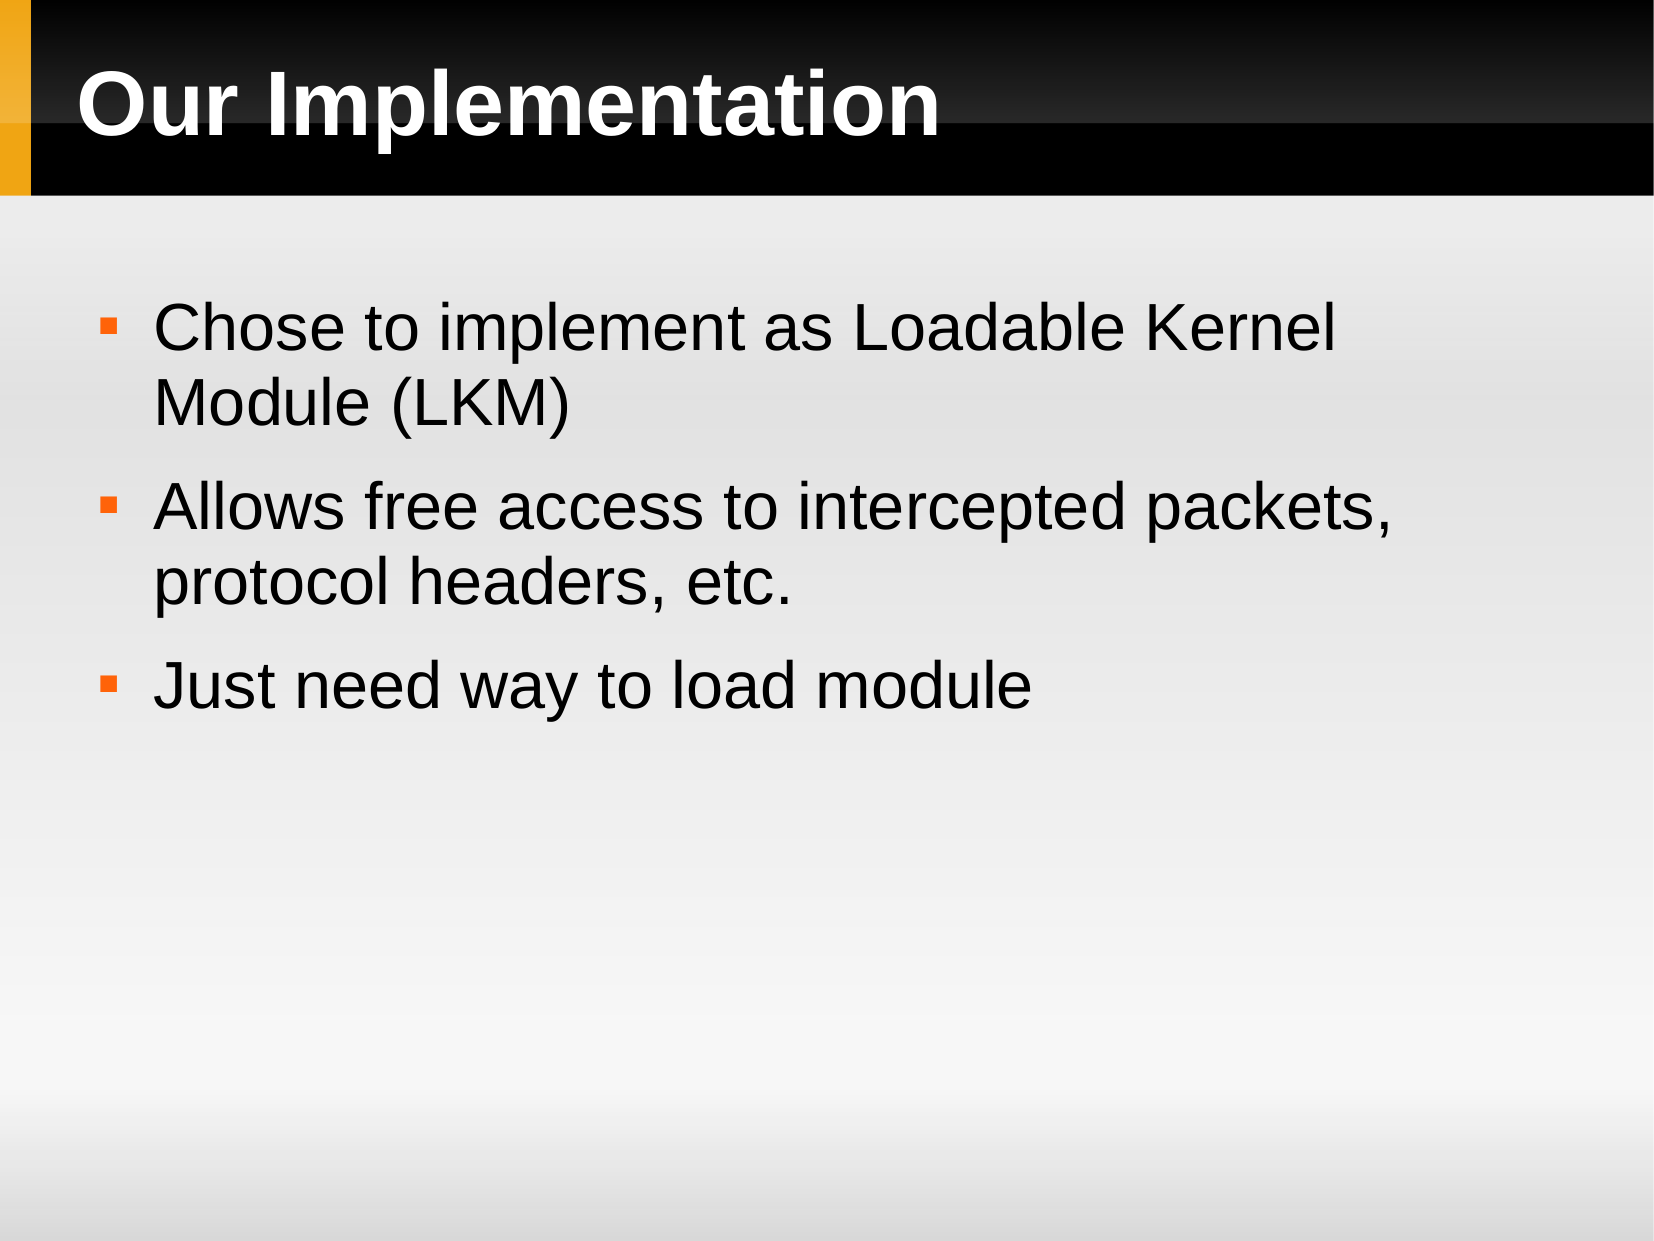

# Our Implementation
Chose to implement as Loadable Kernel Module (LKM)
Allows free access to intercepted packets, protocol headers, etc.
Just need way to load module